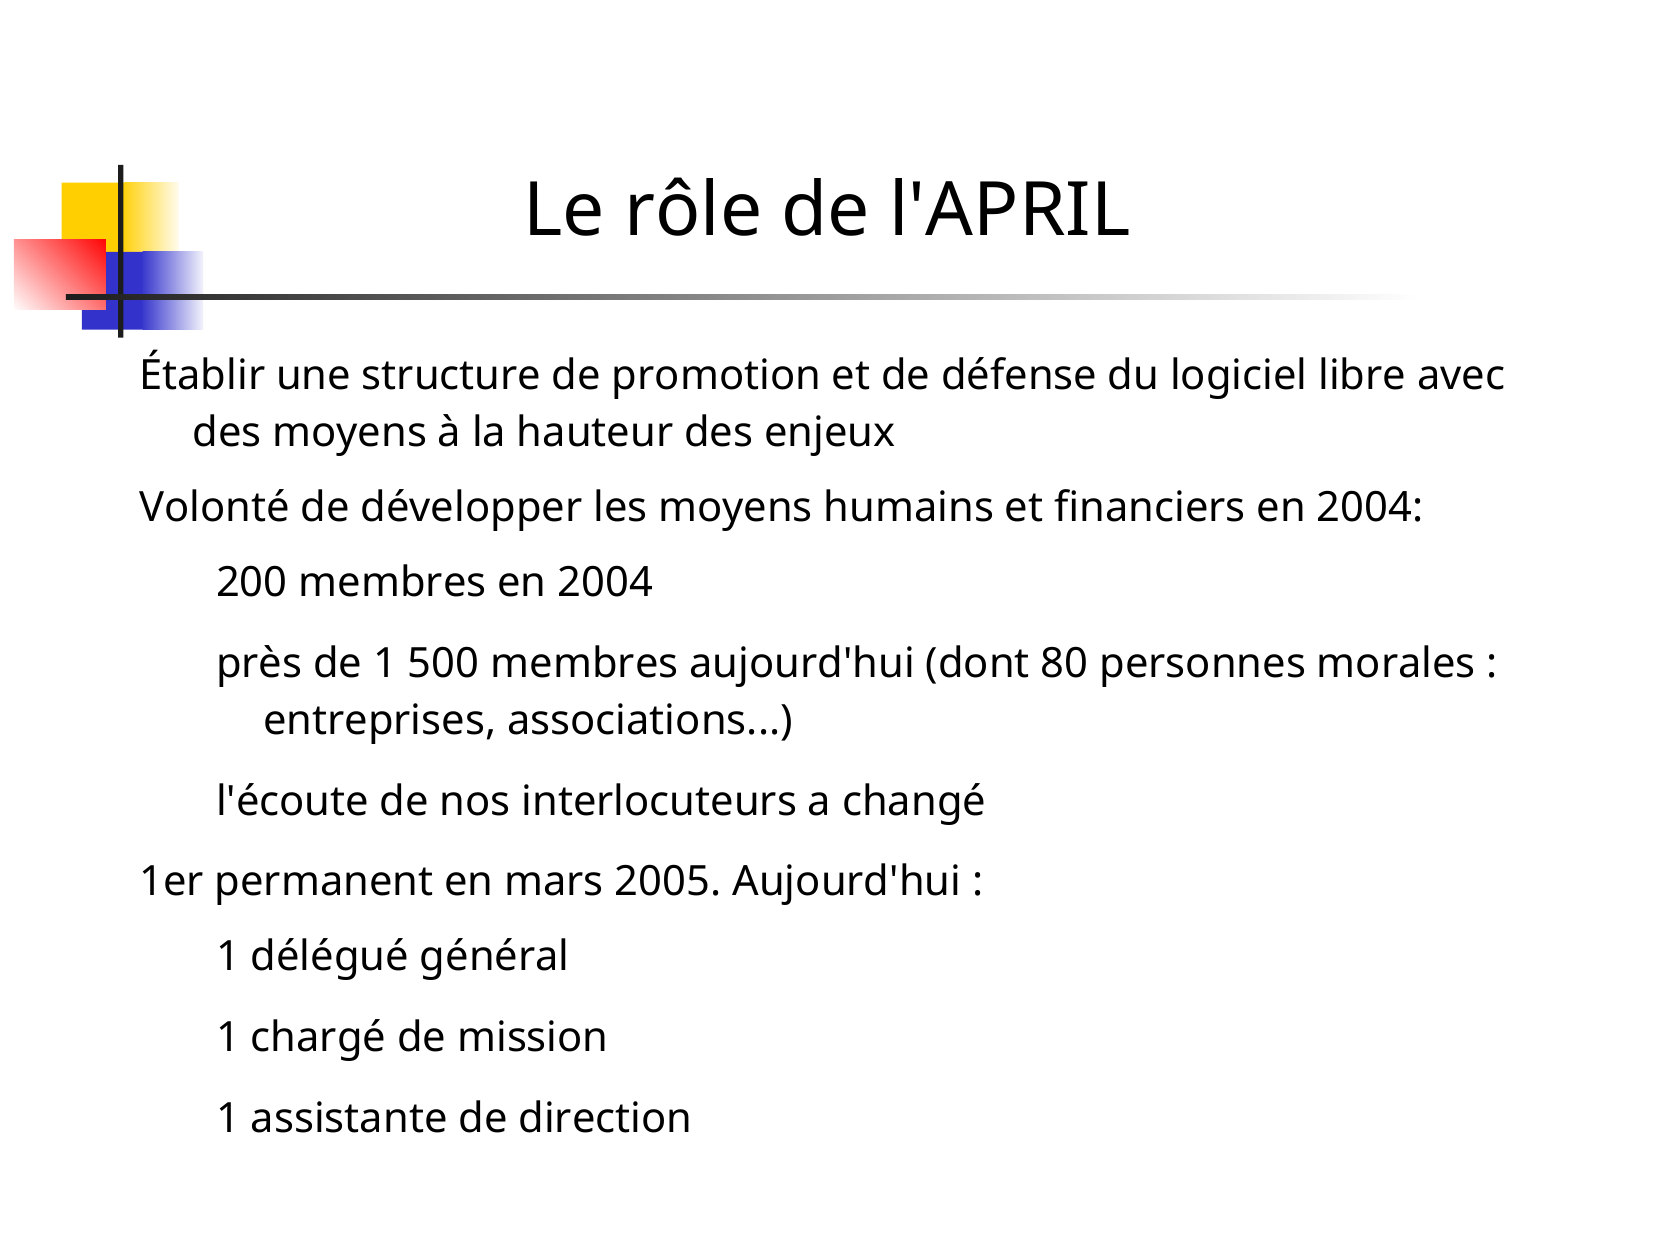

# Le rôle de l'APRIL
Établir une structure de promotion et de défense du logiciel libre avec des moyens à la hauteur des enjeux
Volonté de développer les moyens humains et financiers en 2004:
200 membres en 2004
près de 1 500 membres aujourd'hui (dont 80 personnes morales : entreprises, associations...)
l'écoute de nos interlocuteurs a changé
1er permanent en mars 2005. Aujourd'hui :
1 délégué général
1 chargé de mission
1 assistante de direction